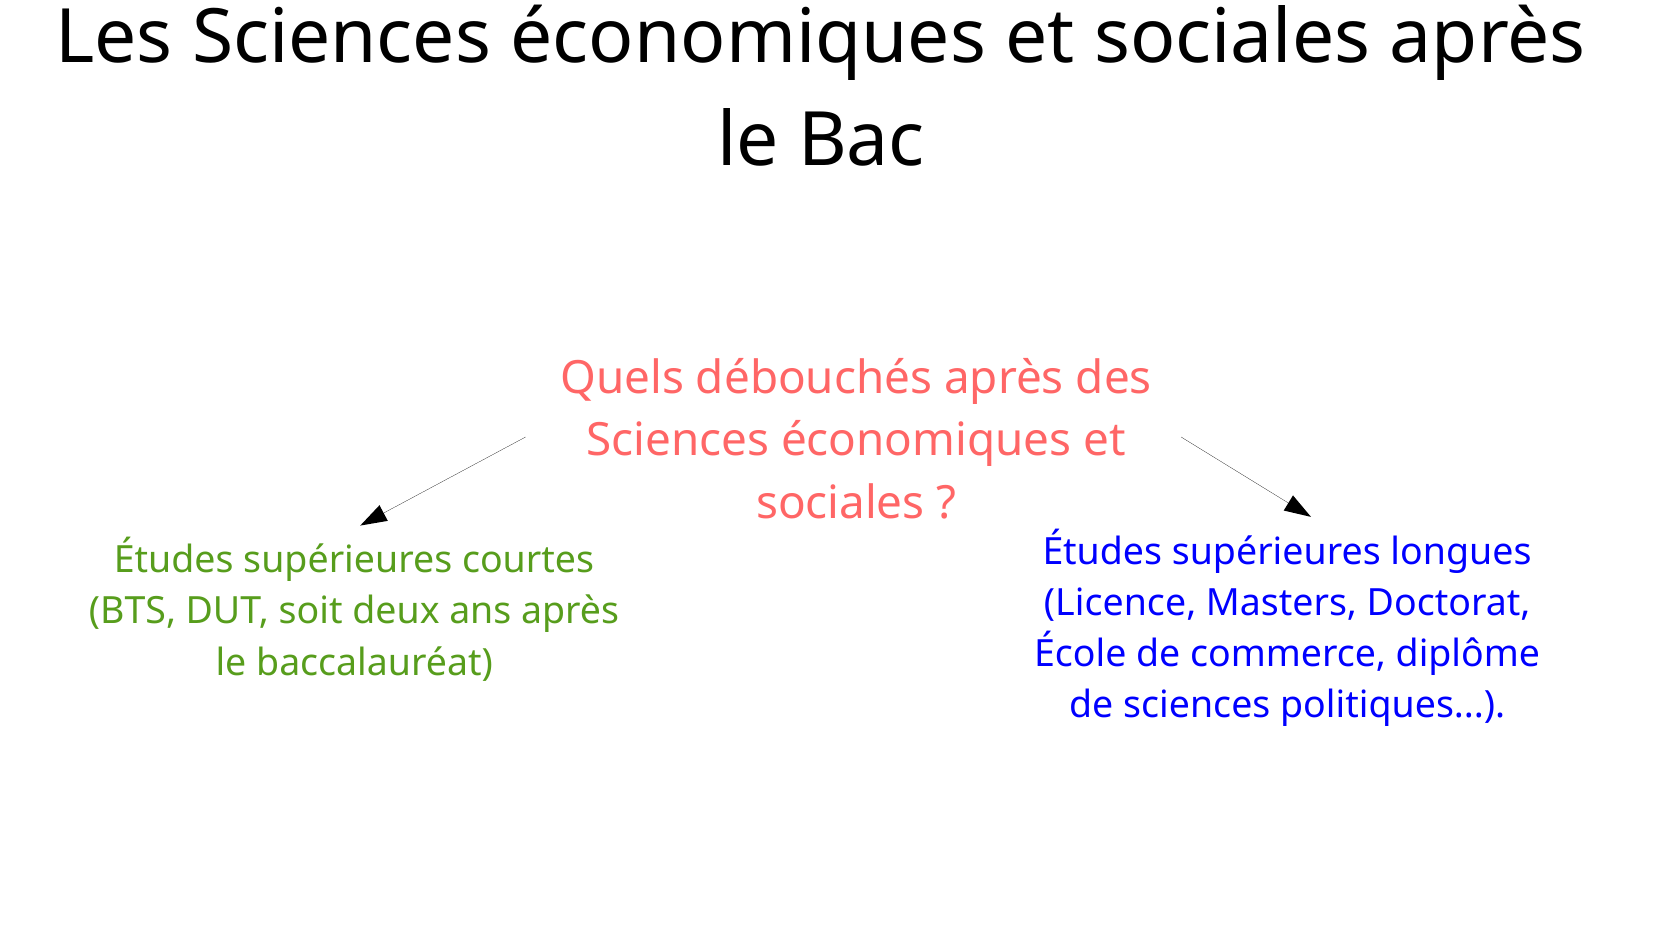

# Les Sciences économiques et sociales après le Bac
Quels débouchés après des Sciences économiques et sociales ?
Études supérieures longues
(Licence, Masters, Doctorat, École de commerce, diplôme de sciences politiques...).
Études supérieures courtes
(BTS, DUT, soit deux ans après le baccalauréat)